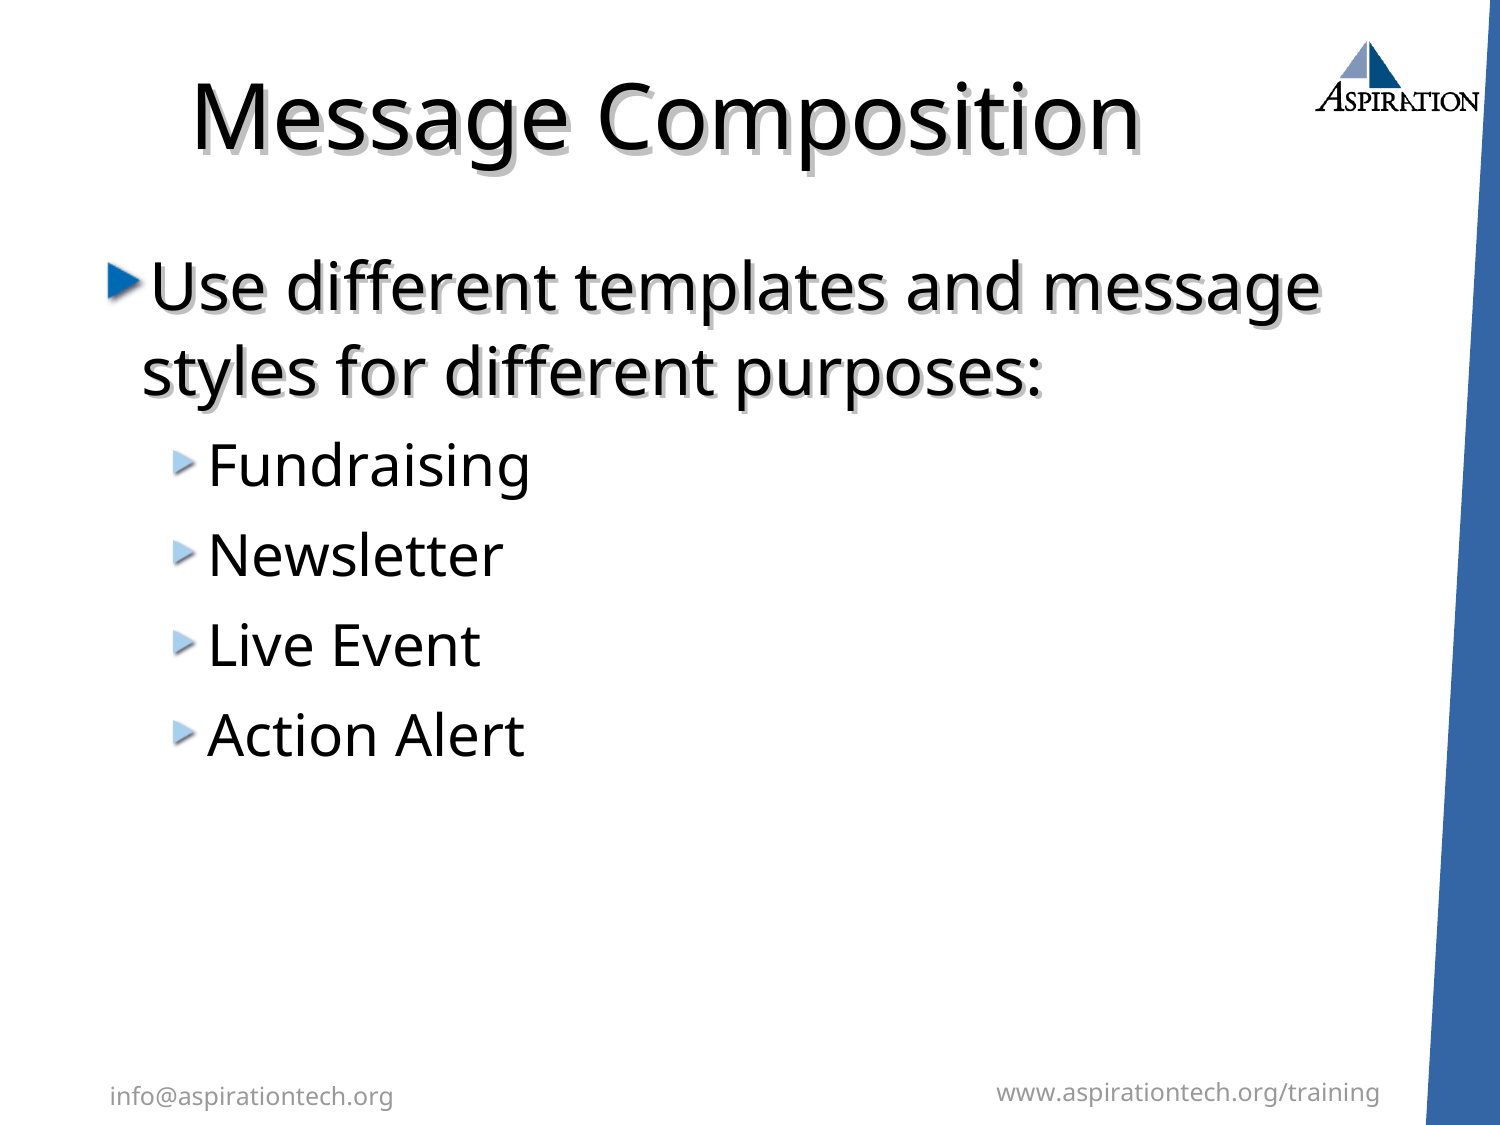

# Message Composition
Use different templates and message styles for different purposes:
Fundraising
Newsletter
Live Event
Action Alert